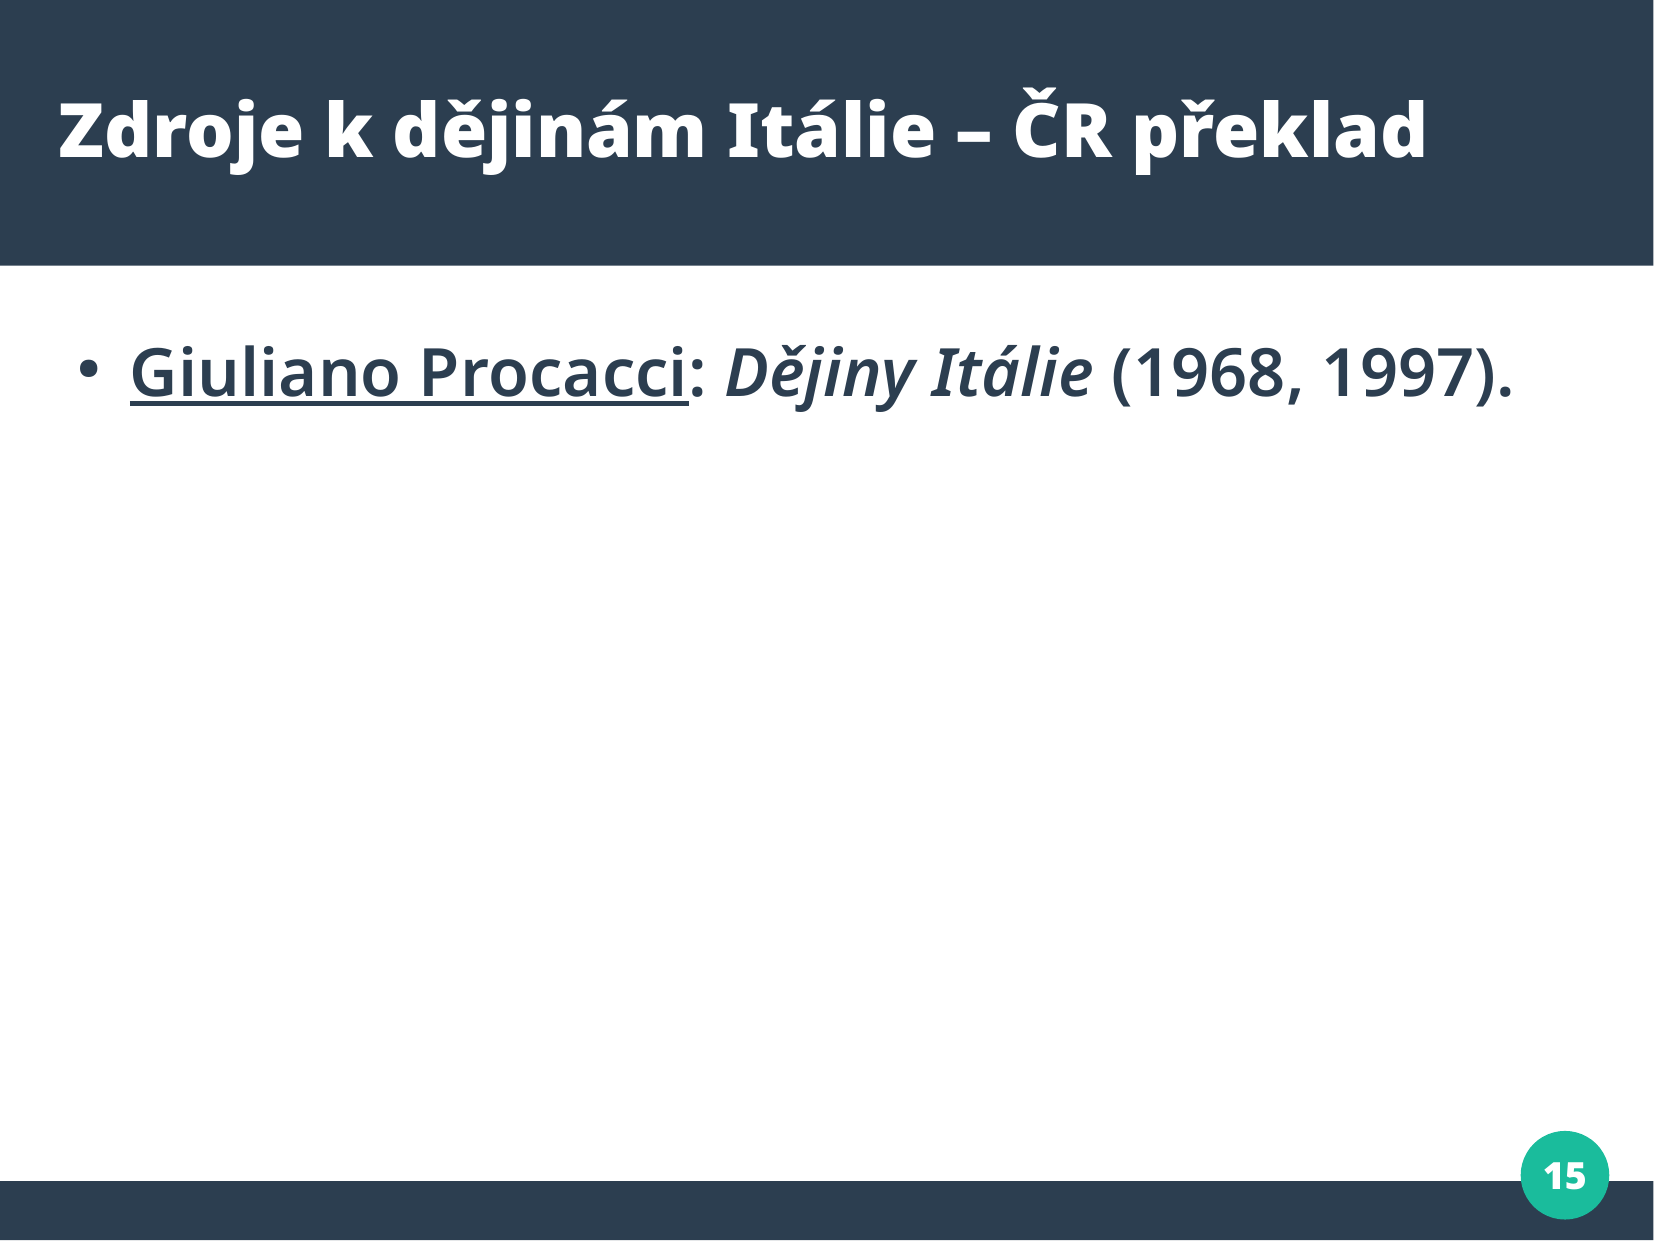

# Zdroje k dějinám Itálie – ČR překlad
Giuliano Procacci: Dějiny Itálie (1968, 1997).
15